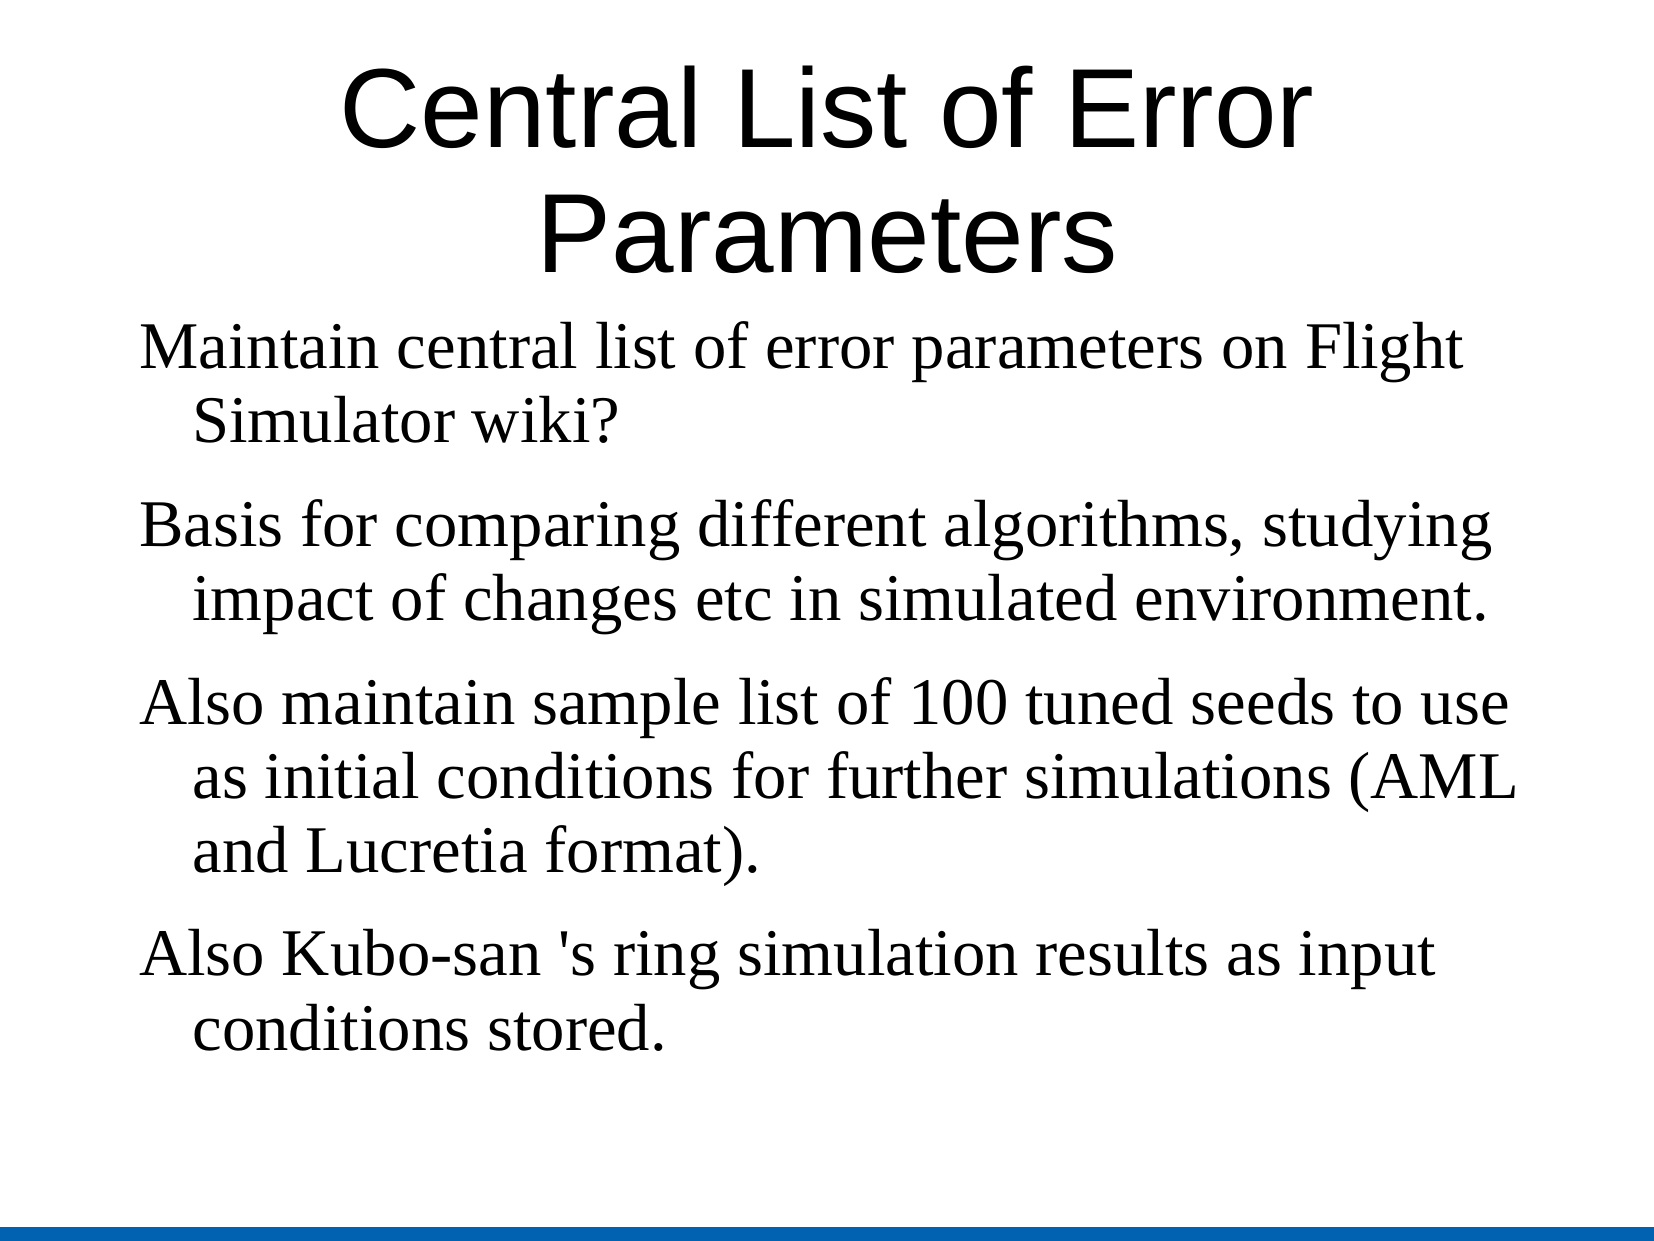

# Central List of Error Parameters
Maintain central list of error parameters on Flight Simulator wiki?
Basis for comparing different algorithms, studying impact of changes etc in simulated environment.
Also maintain sample list of 100 tuned seeds to use as initial conditions for further simulations (AML and Lucretia format).
Also Kubo-san 's ring simulation results as input conditions stored.